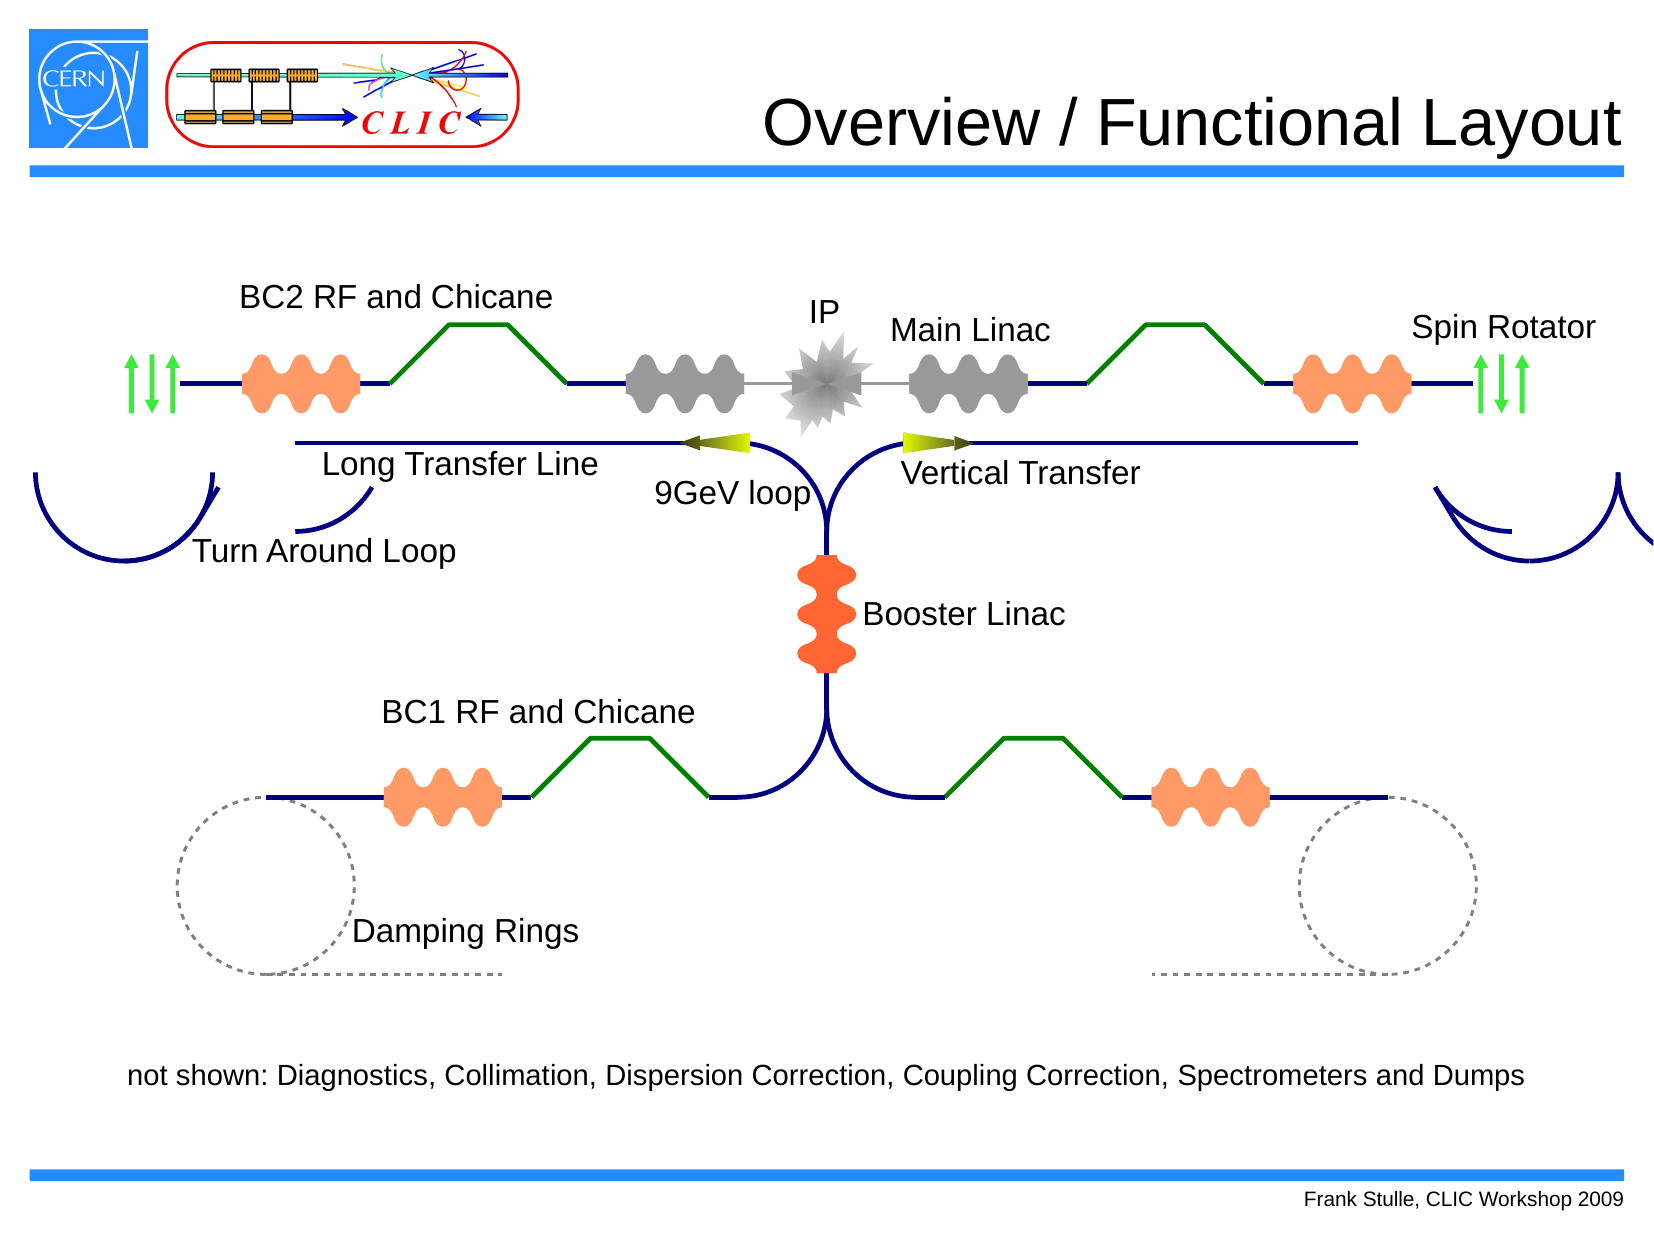

# Overview / Functional Layout
BC2 RF and Chicane
IP
Spin Rotator
Main Linac
Long Transfer Line
Vertical Transfer
9GeV loop
Turn Around Loop
Booster Linac
BC1 RF and Chicane
Damping Rings
not shown: Diagnostics, Collimation, Dispersion Correction, Coupling Correction, Spectrometers and Dumps